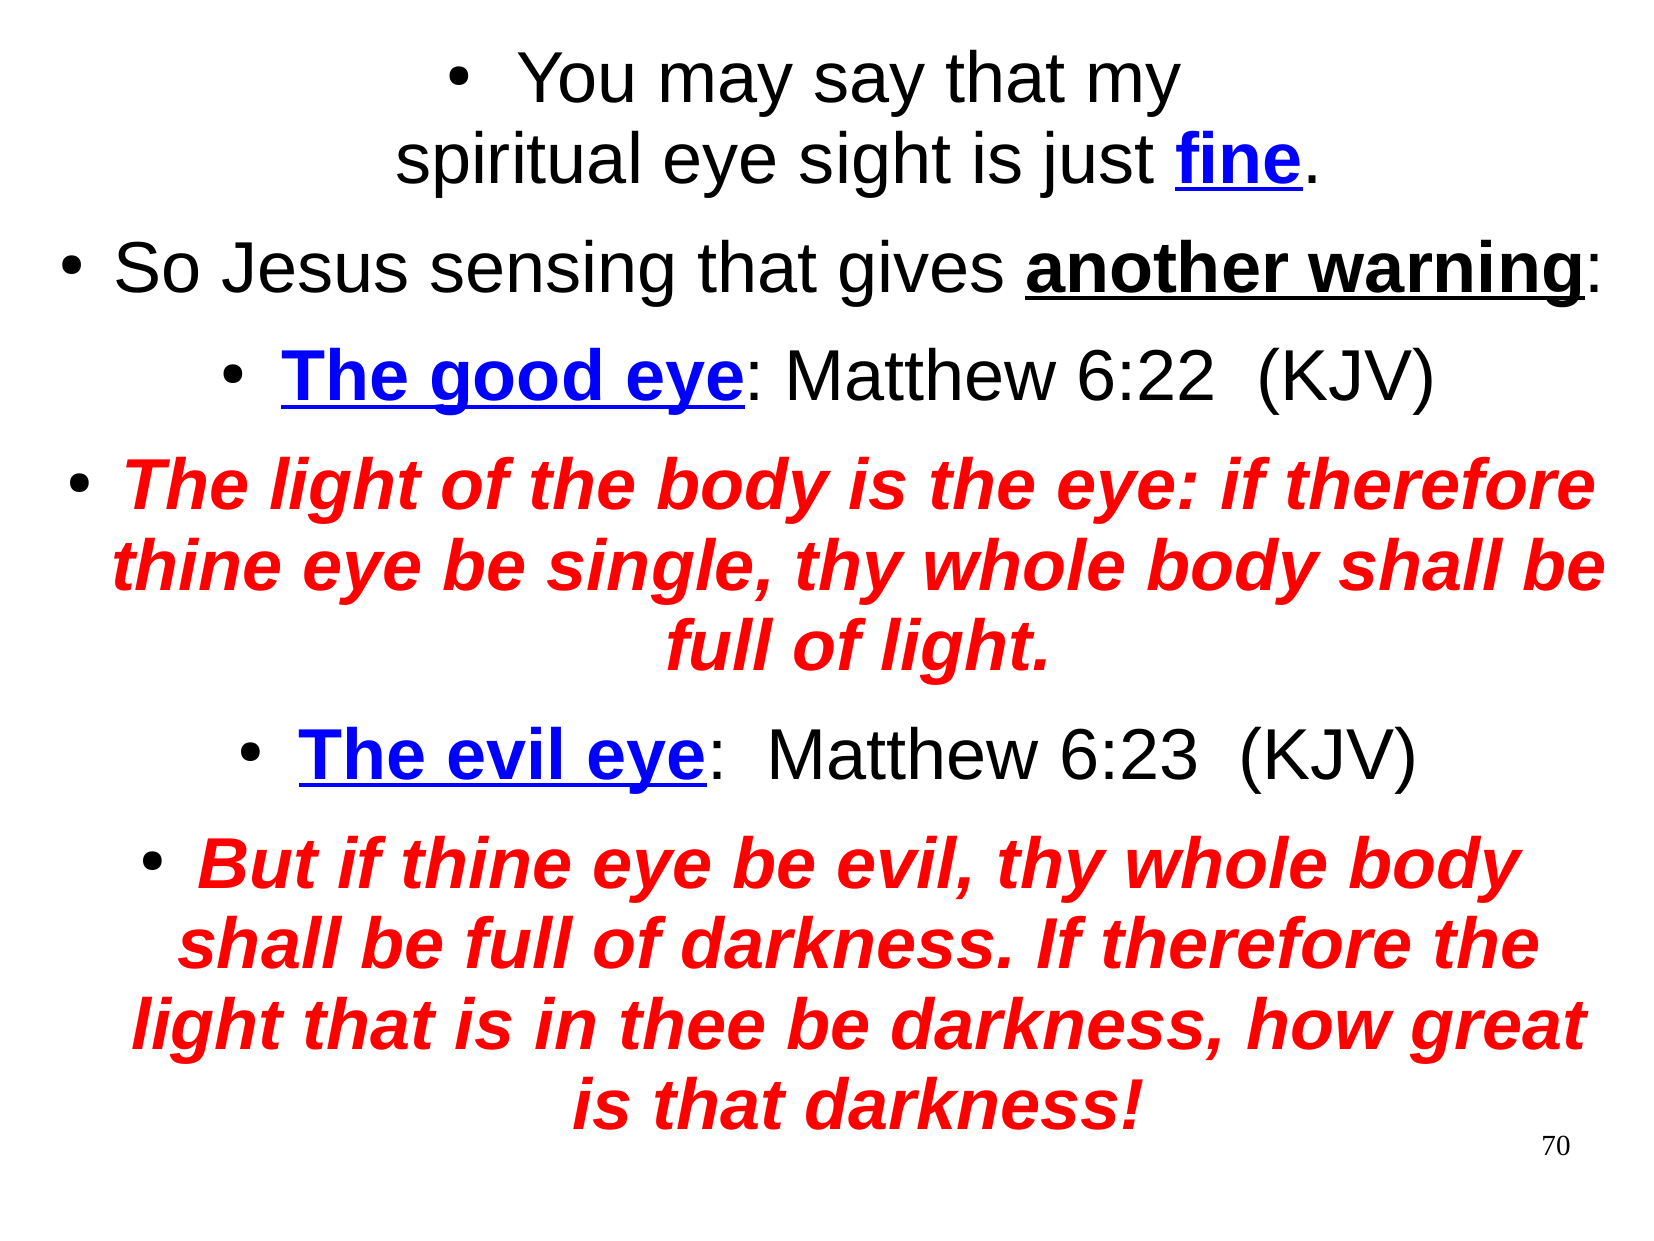

# You may say that my spiritual eye sight is just fine.
So Jesus sensing that gives another warning:
The good eye: Matthew 6:22 (KJV)
The light of the body is the eye: if therefore thine eye be single, thy whole body shall be full of light.
The evil eye: Matthew 6:23 (KJV)
But if thine eye be evil, thy whole body shall be full of darkness. If therefore the light that is in thee be darkness, how great is that darkness!
70